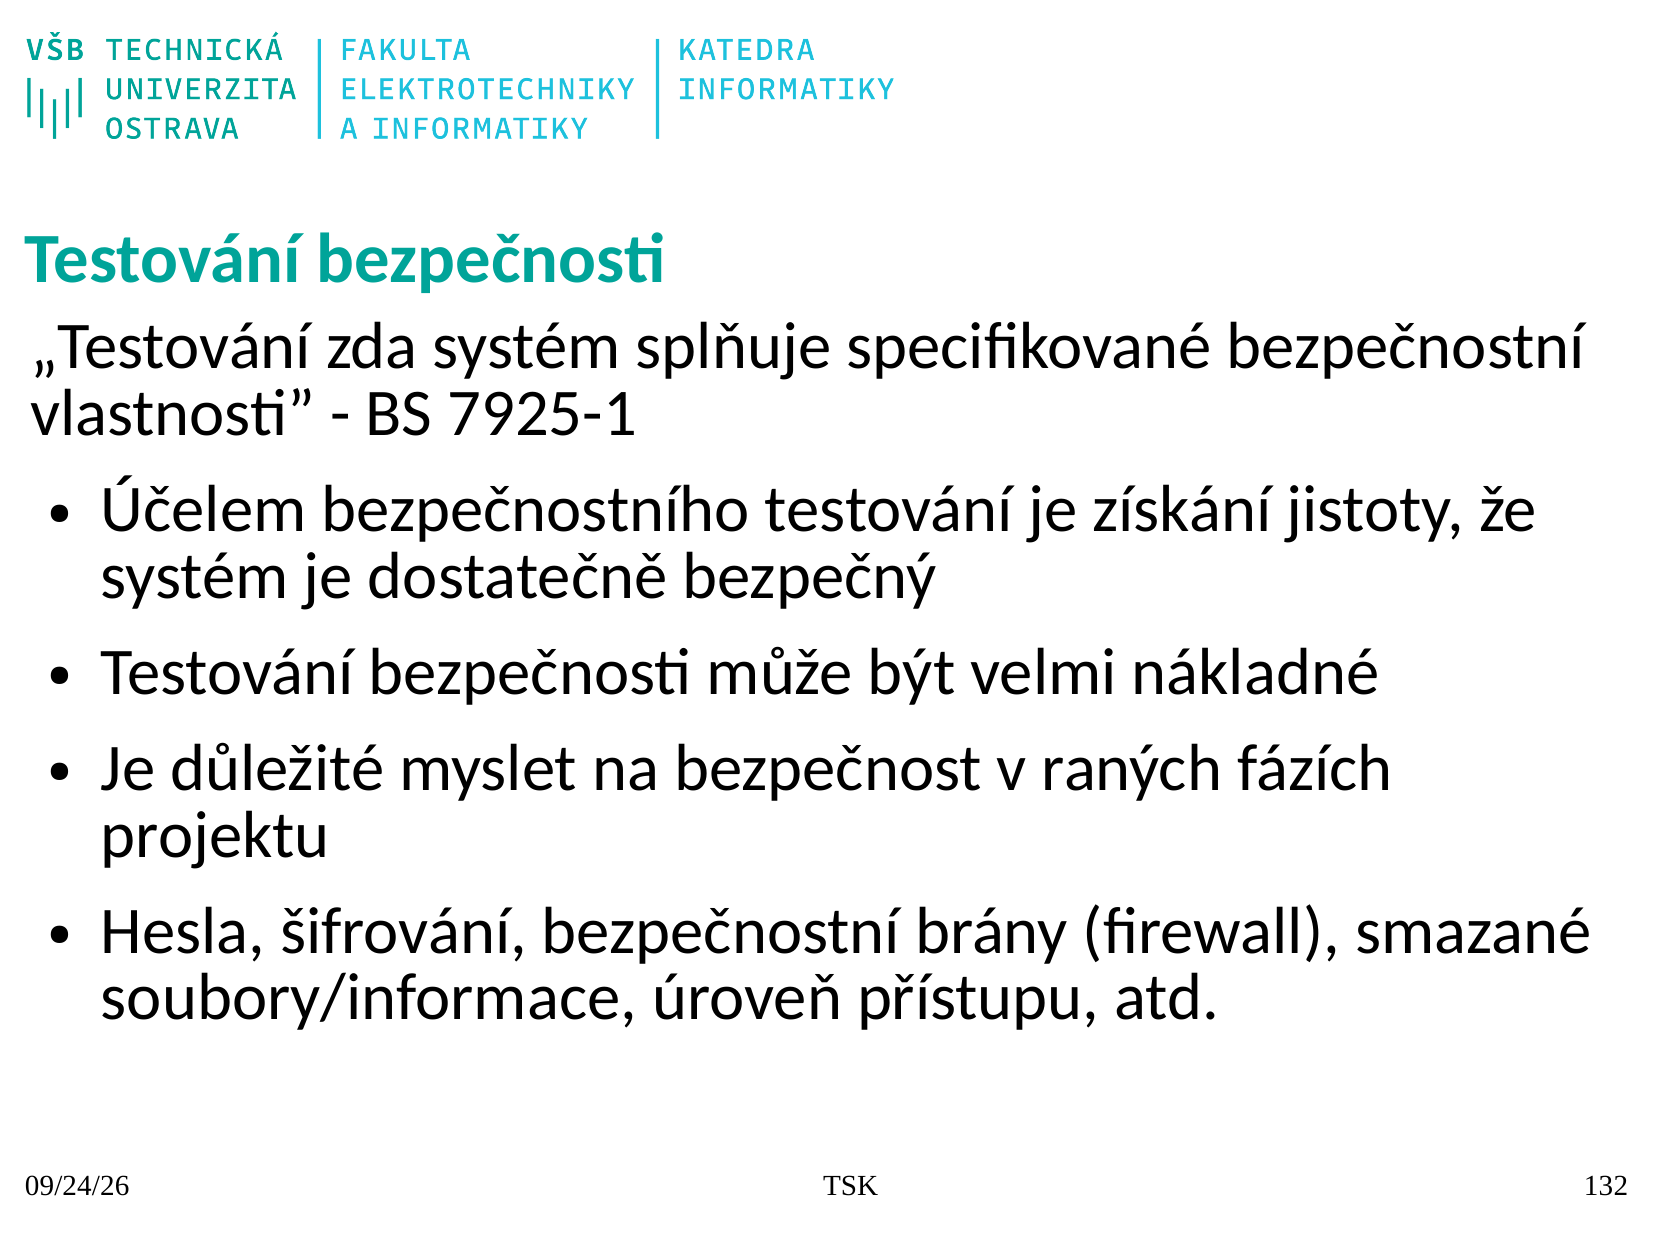

# Testování bezpečnosti
„Testování zda systém splňuje specifikované bezpečnostní vlastnosti” - BS 7925-1
Účelem bezpečnostního testování je získání jistoty, že systém je dostatečně bezpečný
Testování bezpečnosti může být velmi nákladné
Je důležité myslet na bezpečnost v raných fázích projektu
Hesla, šifrování, bezpečnostní brány (firewall), smazané soubory/informace, úroveň přístupu, atd.
TSK
132